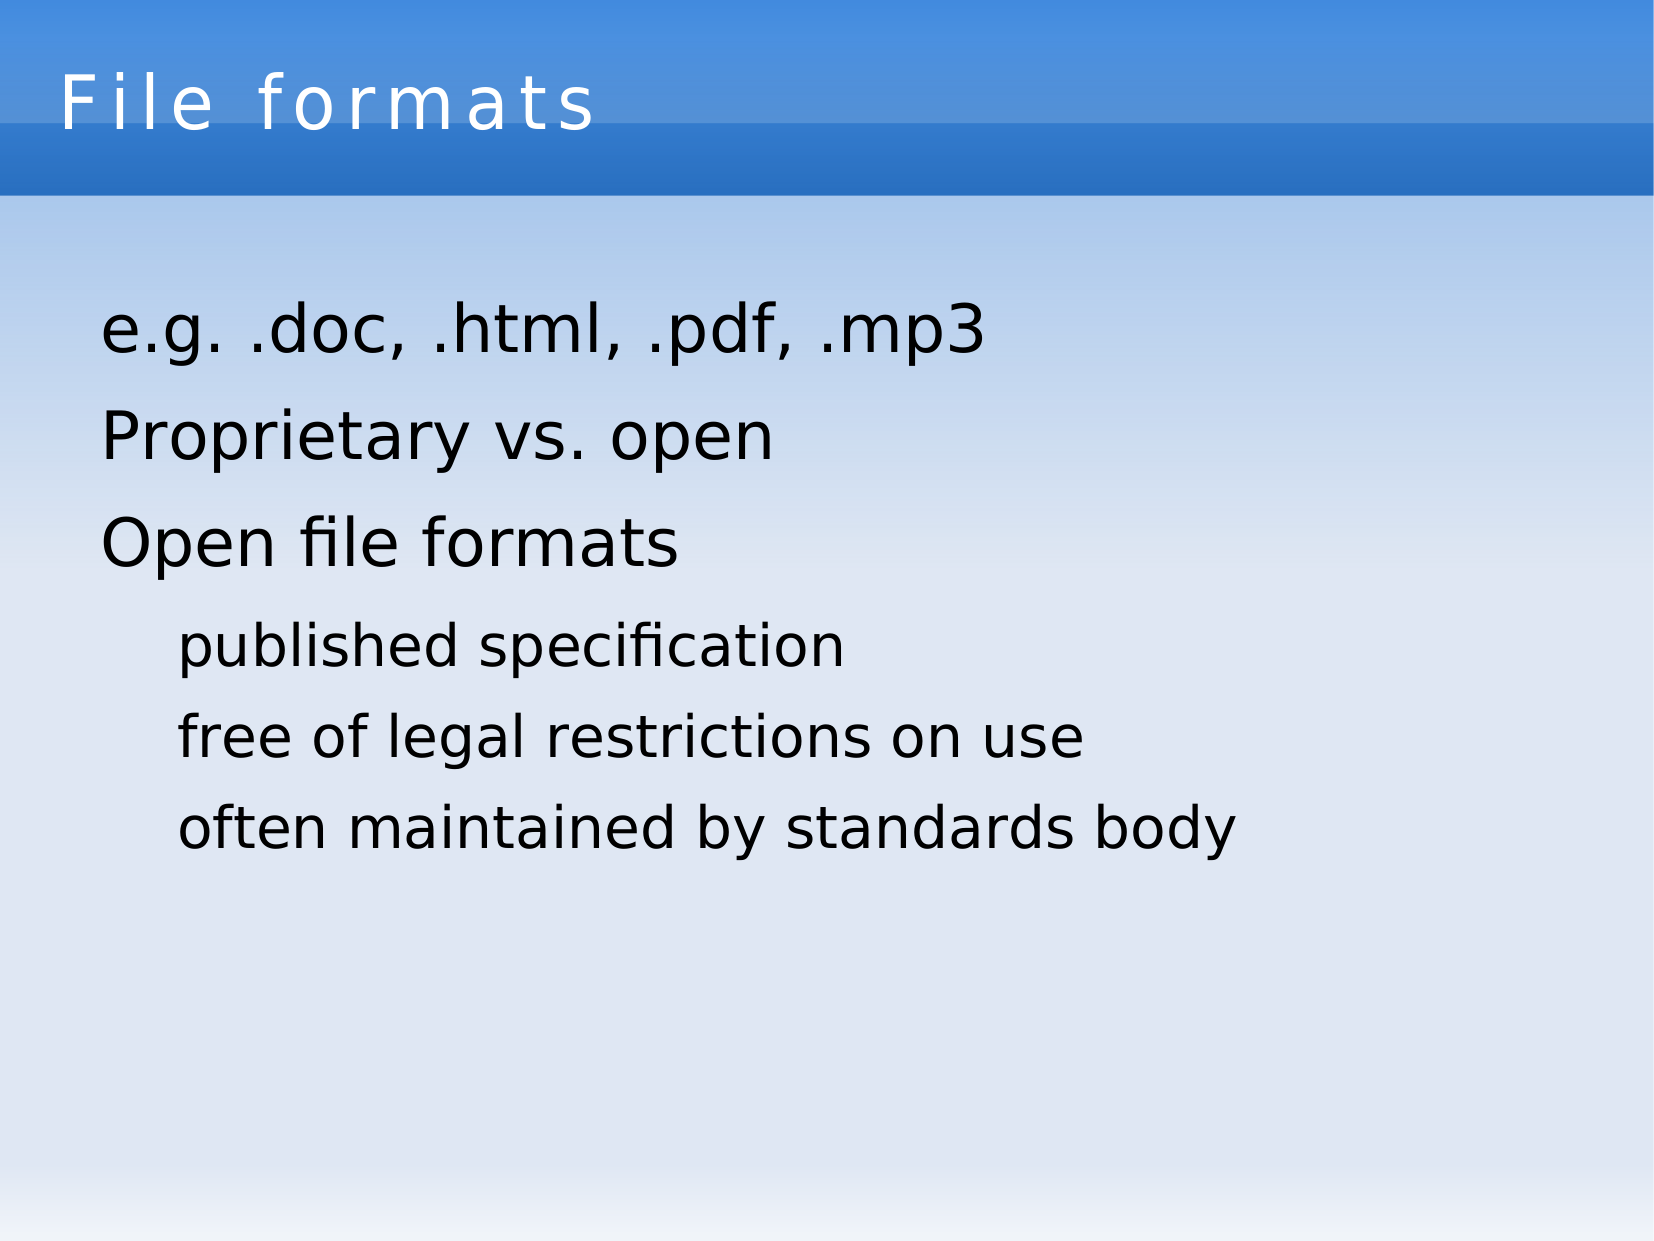

# File formats
e.g. .doc, .html, .pdf, .mp3
Proprietary vs. open
Open file formats
published specification
free of legal restrictions on use
often maintained by standards body